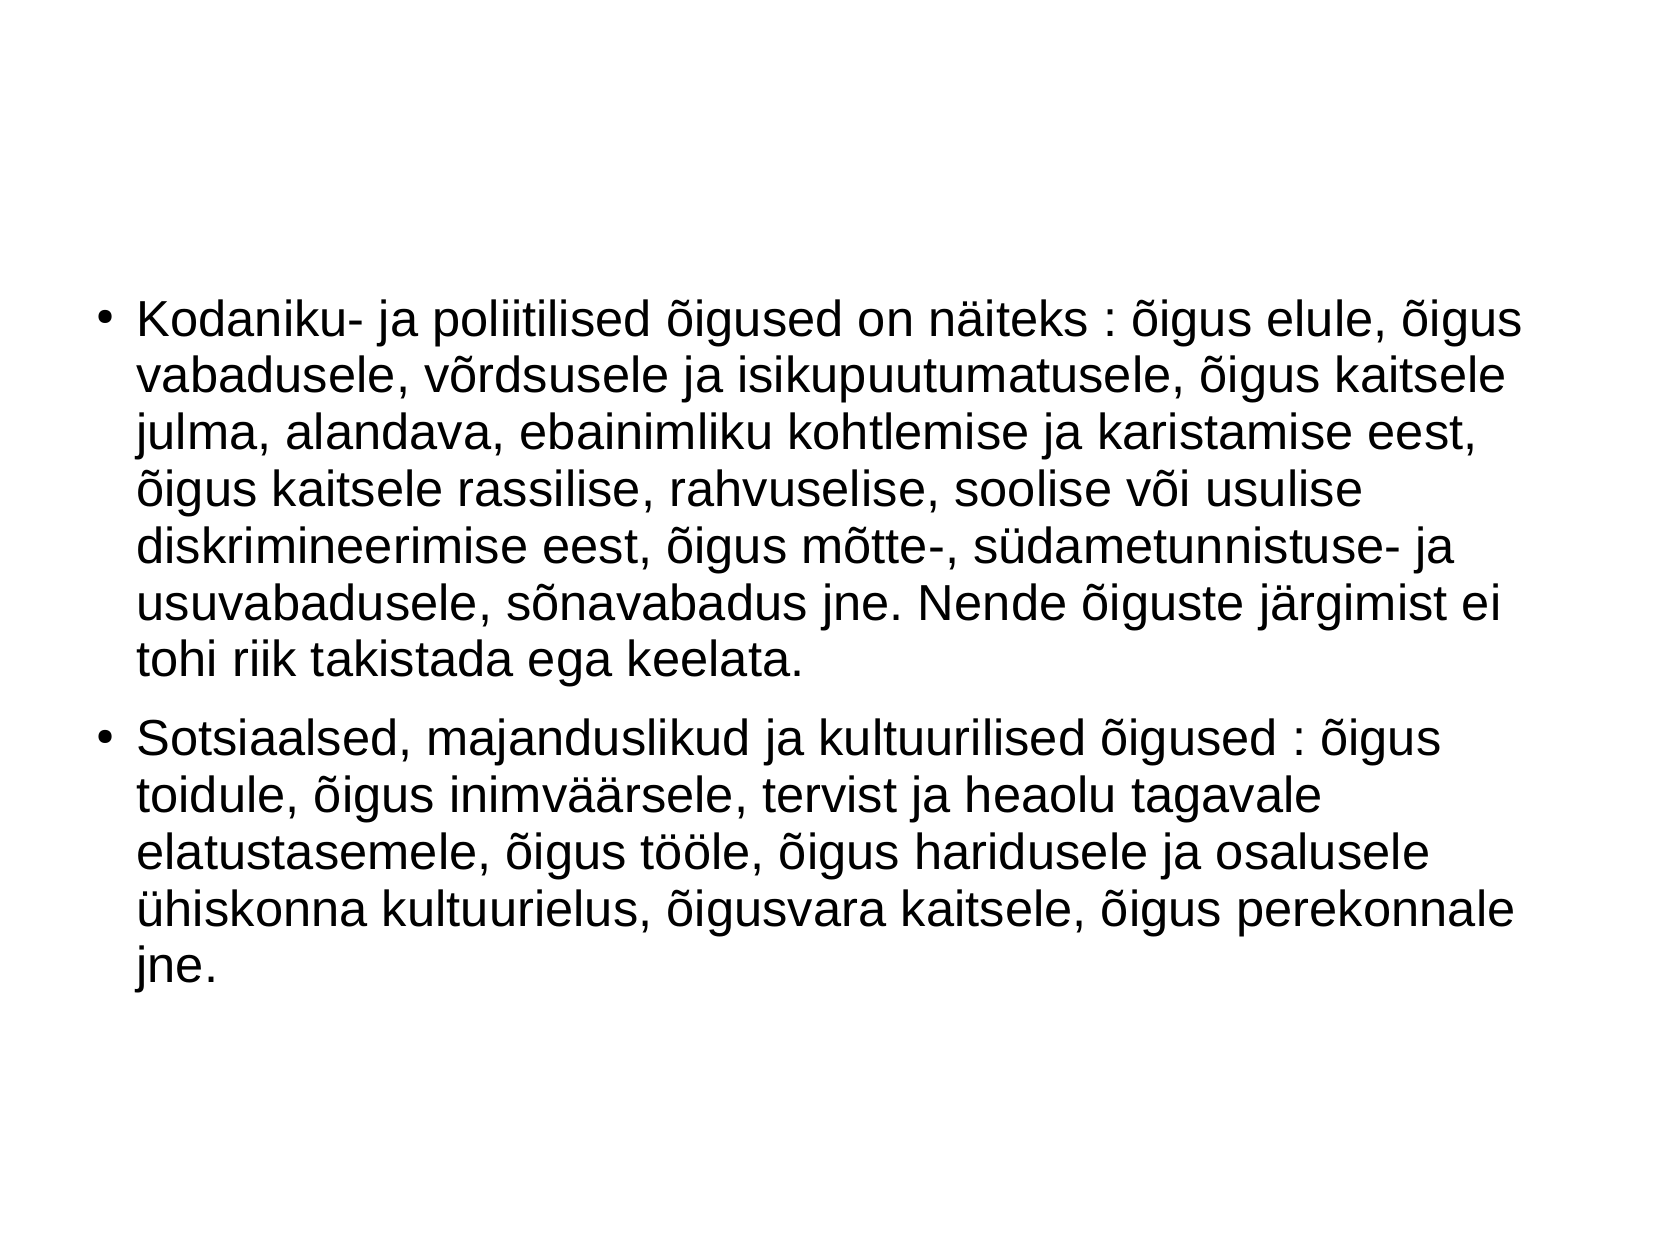

#
Kodaniku- ja poliitilised õigused on näiteks : õigus elule, õigus vabadusele, võrdsusele ja isikupuutumatusele, õigus kaitsele julma, alandava, ebainimliku kohtlemise ja karistamise eest, õigus kaitsele rassilise, rahvuselise, soolise või usulise diskrimineerimise eest, õigus mõtte-, südametunnistuse- ja usuvabadusele, sõnavabadus jne. Nende õiguste järgimist ei tohi riik takistada ega keelata.
Sotsiaalsed, majanduslikud ja kultuurilised õigused : õigus toidule, õigus inimväärsele, tervist ja heaolu tagavale elatustasemele, õigus tööle, õigus haridusele ja osalusele ühiskonna kultuurielus, õigusvara kaitsele, õigus perekonnale jne.